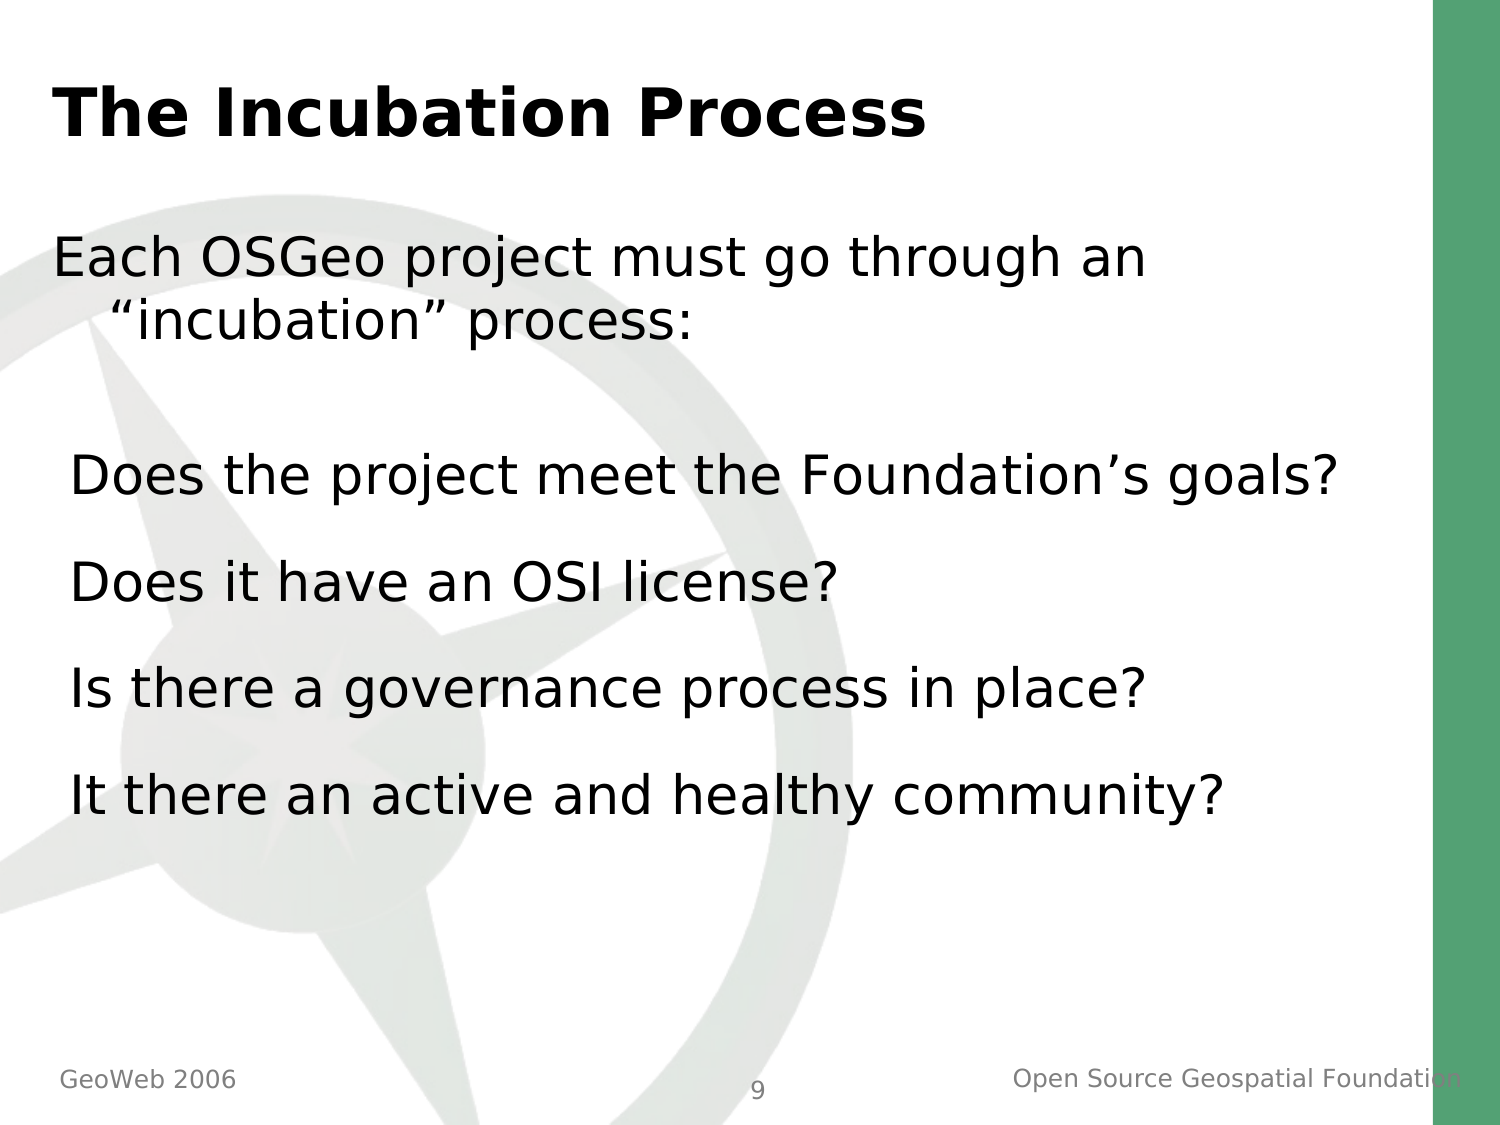

# The Incubation Process
Each OSGeo project must go through an “incubation” process:
 Does the project meet the Foundation’s goals?
 Does it have an OSI license?
 Is there a governance process in place?
 It there an active and healthy community?
Title of the presentation